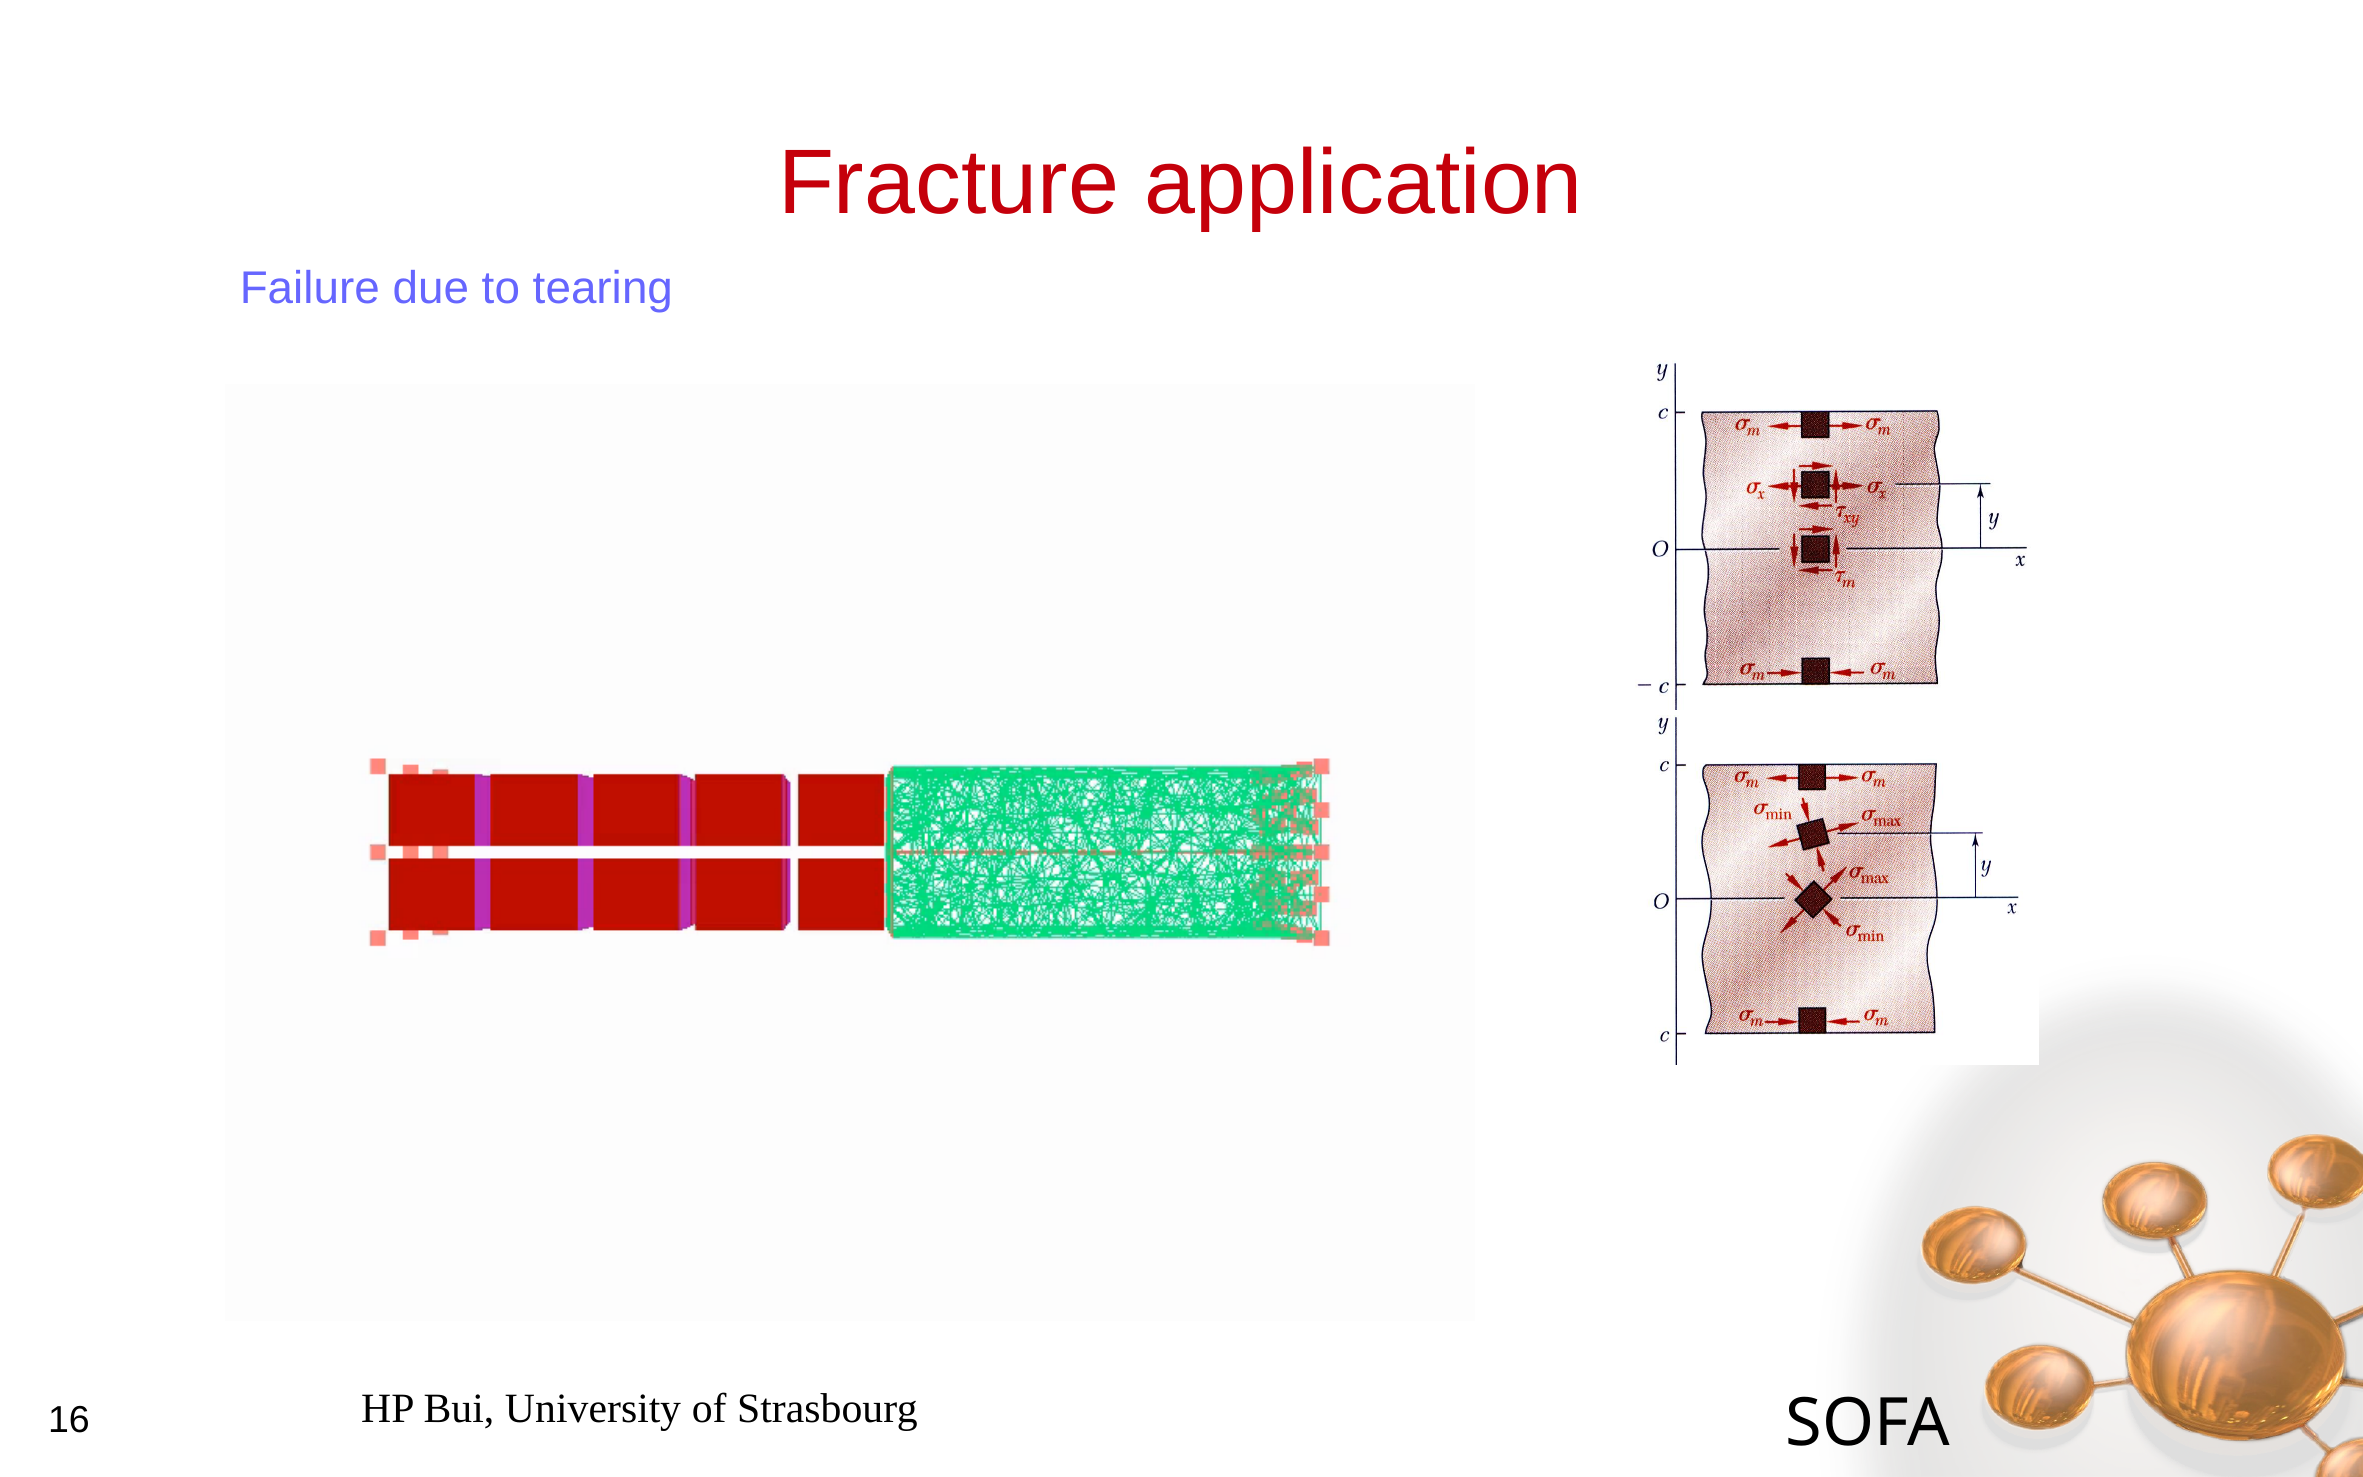

# Fracture application
Failure due to tearing
HP Bui, University of Strasbourg